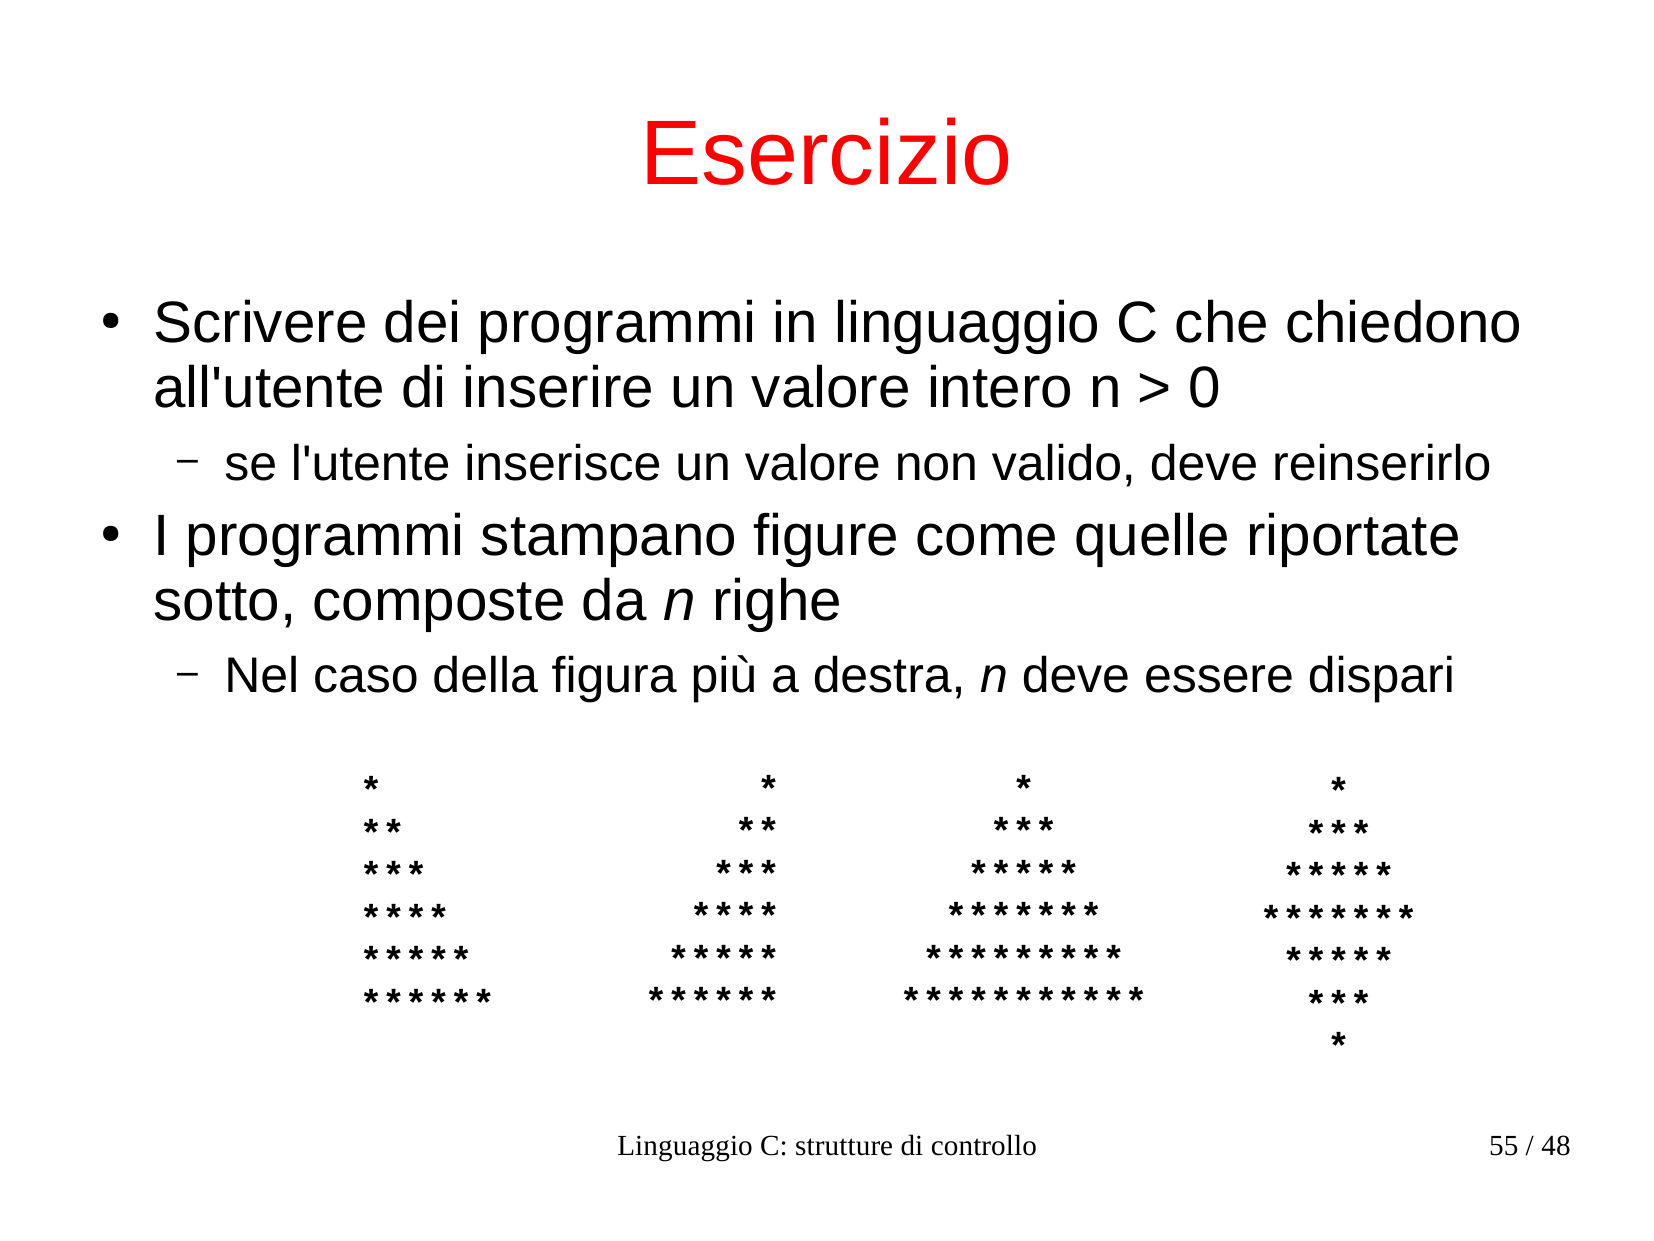

# Esercizio
Scrivere dei programmi in linguaggio C che chiedono all'utente di inserire un valore intero n > 0
se l'utente inserisce un valore non valido, deve reinserirlo
I programmi stampano figure come quelle riportate sotto, composte da n righe
Nel caso della figura più a destra, n deve essere dispari
 *
 **
 ***
 ****
 *****
******
 *
 ***
 *****
 *******
 *********
***********
*
**
***
****
*****
******
 *
 ***
 *****
*******
 *****
 ***
 *
Linguaggio C: strutture di controllo
55